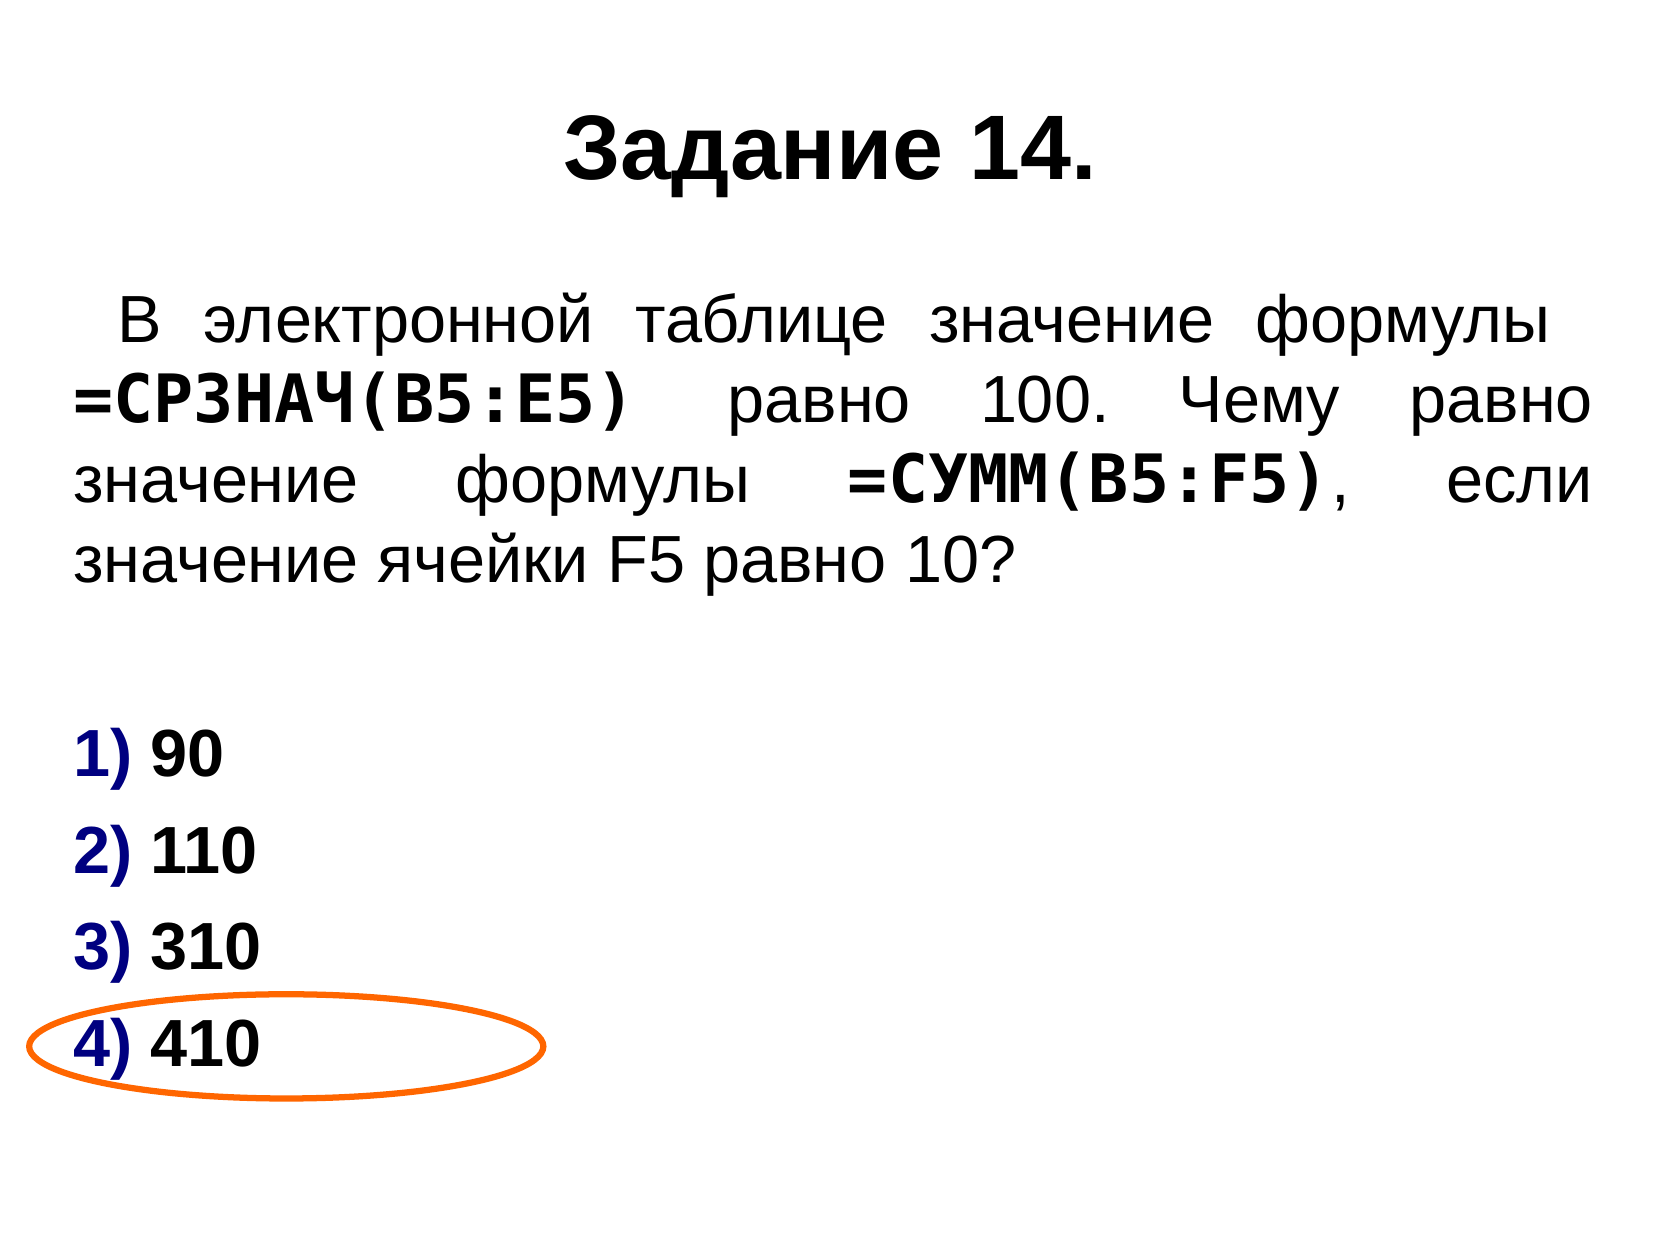

# Задание 14.
В электронной таблице значение формулы =СРЗНАЧ(B5:E5) равно 100. Чему равно значение формулы =СУММ(B5:F5), если значение ячейки F5 равно 10?
90
110
310
410